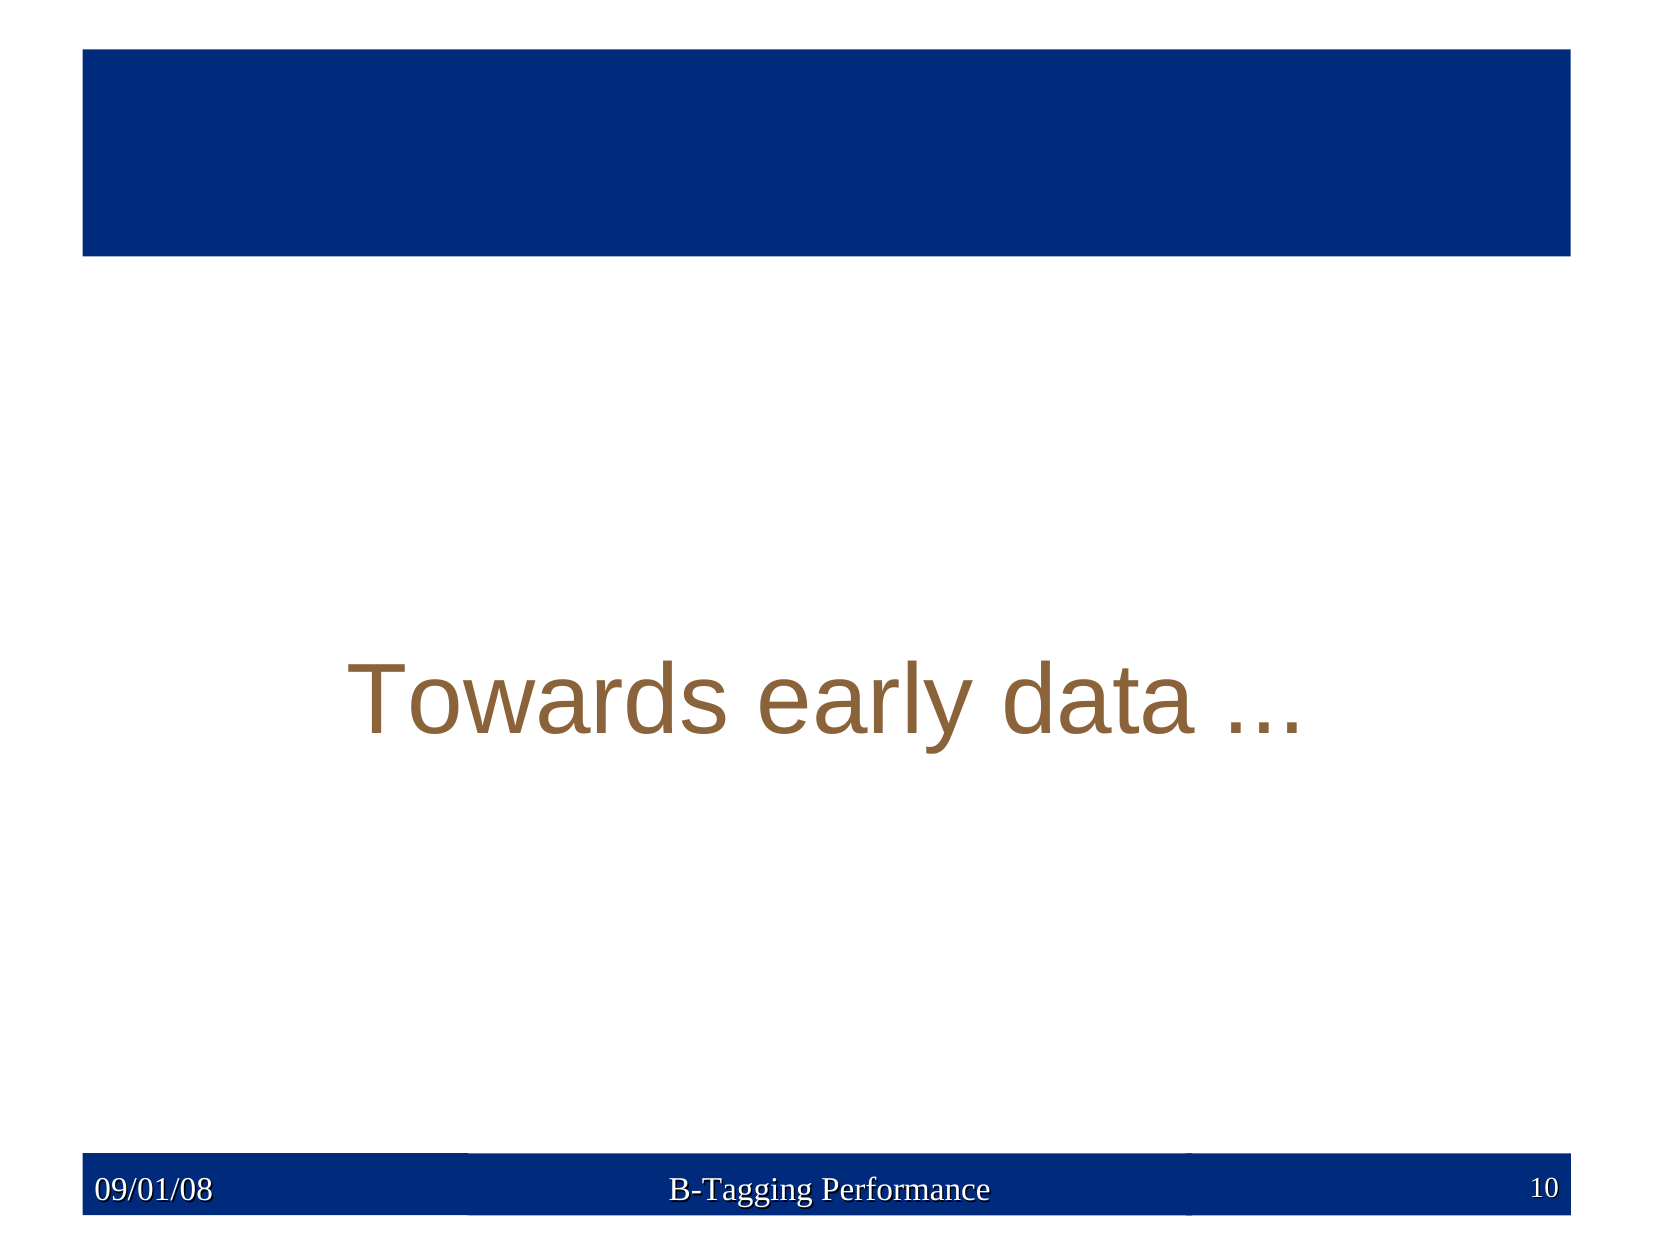

.
# Towards early data ...
B-Tagging Performance
10